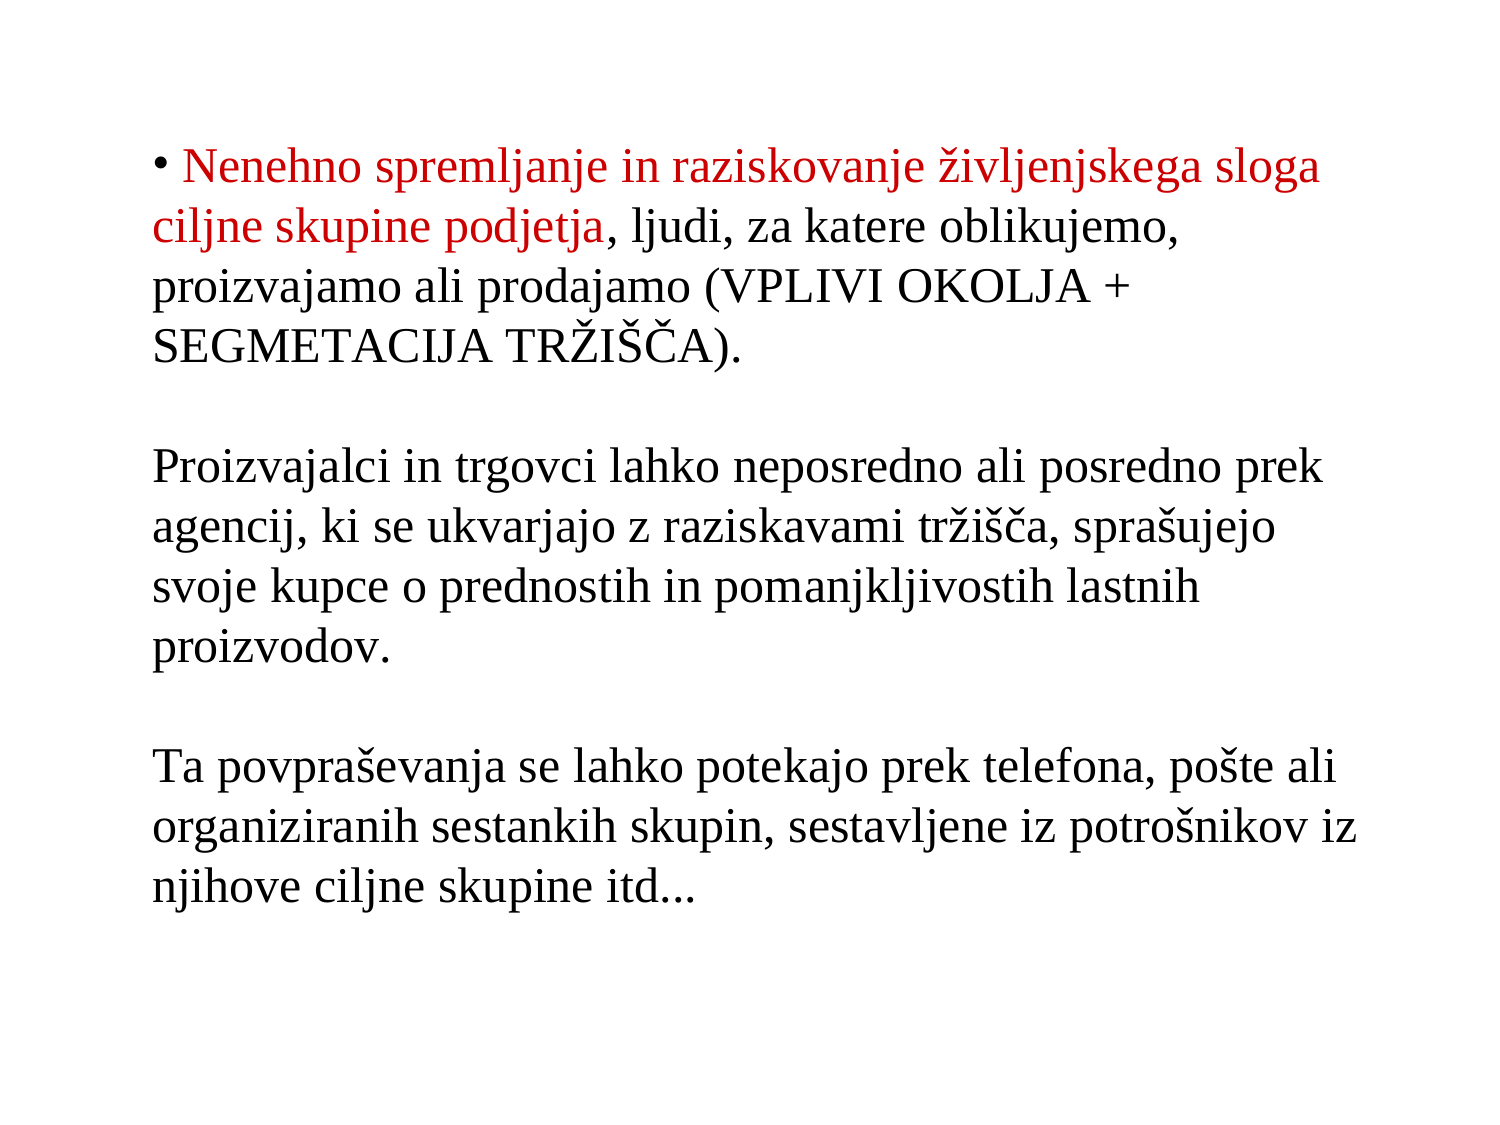

Nenehno spremljanje in raziskovanje življenjskega sloga ciljne skupine podjetja, ljudi, za katere oblikujemo, proizvajamo ali prodajamo (VPLIVI OKOLJA + SEGMETACIJA TRŽIŠČA).
Proizvajalci in trgovci lahko neposredno ali posredno prek agencij, ki se ukvarjajo z raziskavami tržišča, sprašujejo svoje kupce o prednostih in pomanjkljivostih lastnih proizvodov.
Ta povpraševanja se lahko potekajo prek telefona, pošte ali organiziranih sestankih skupin, sestavljene iz potrošnikov iz njihove ciljne skupine itd...